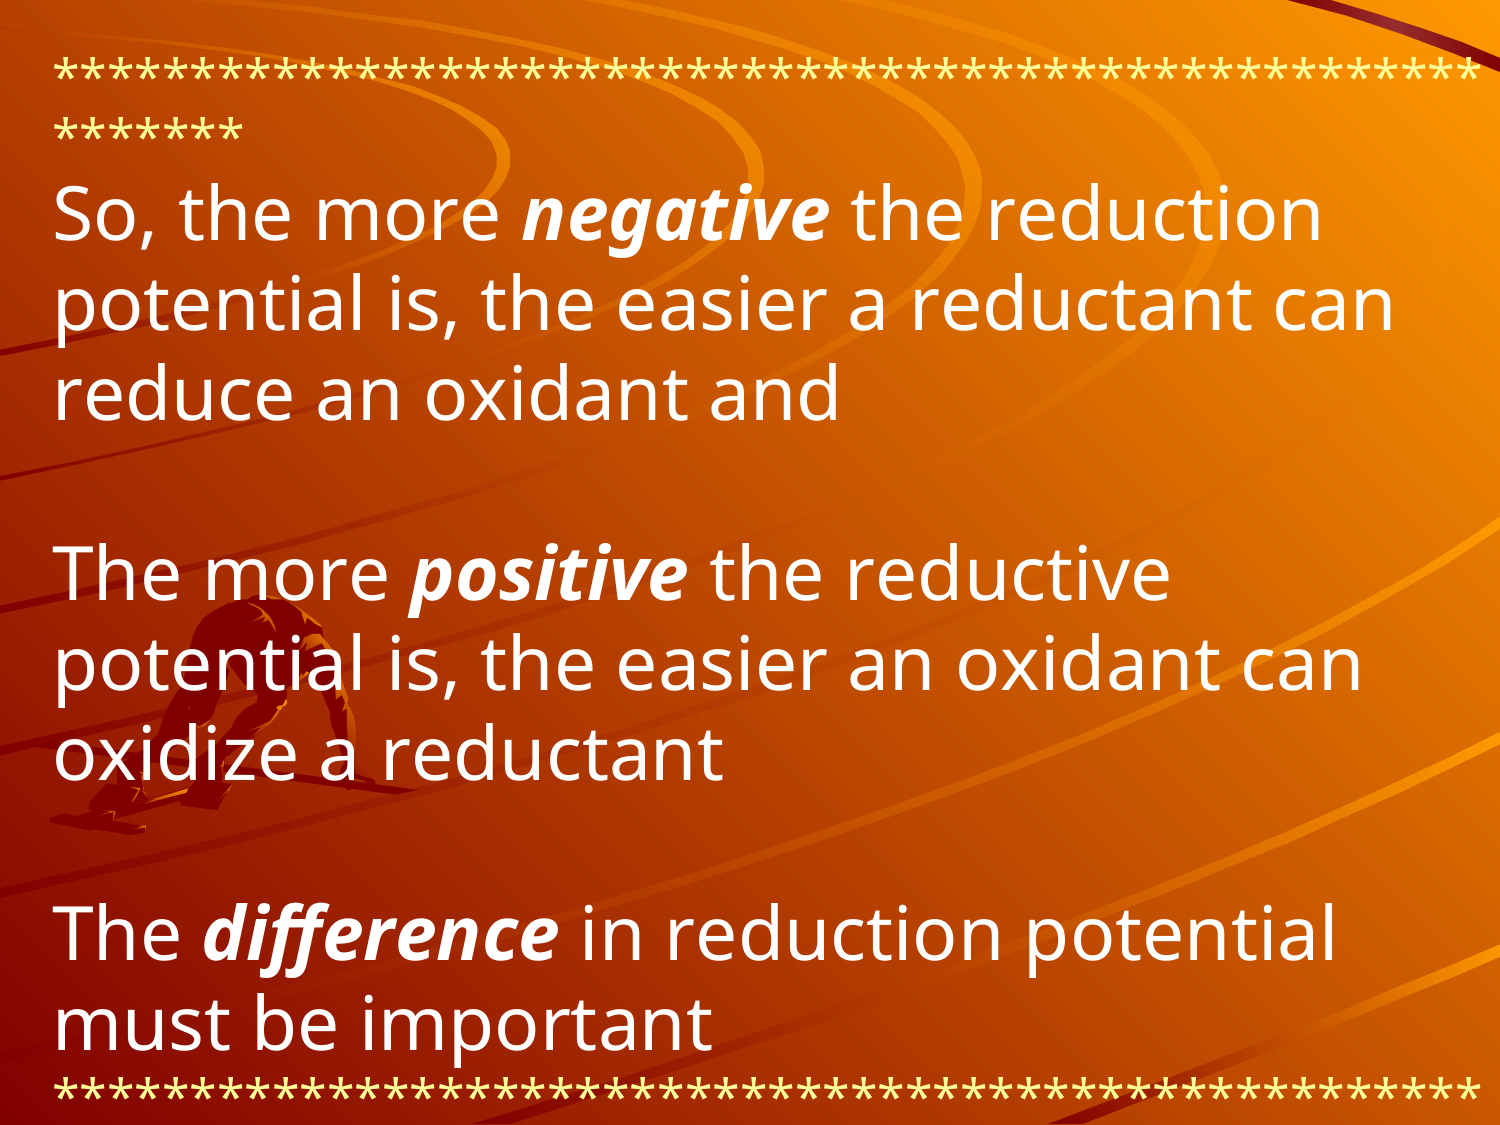

***********************************************************
So, the more negative the reduction potential is, the easier a reductant can reduce an oxidant and
The more positive the reductive potential is, the easier an oxidant can oxidize a reductant
The difference in reduction potential must be important
************************************************************